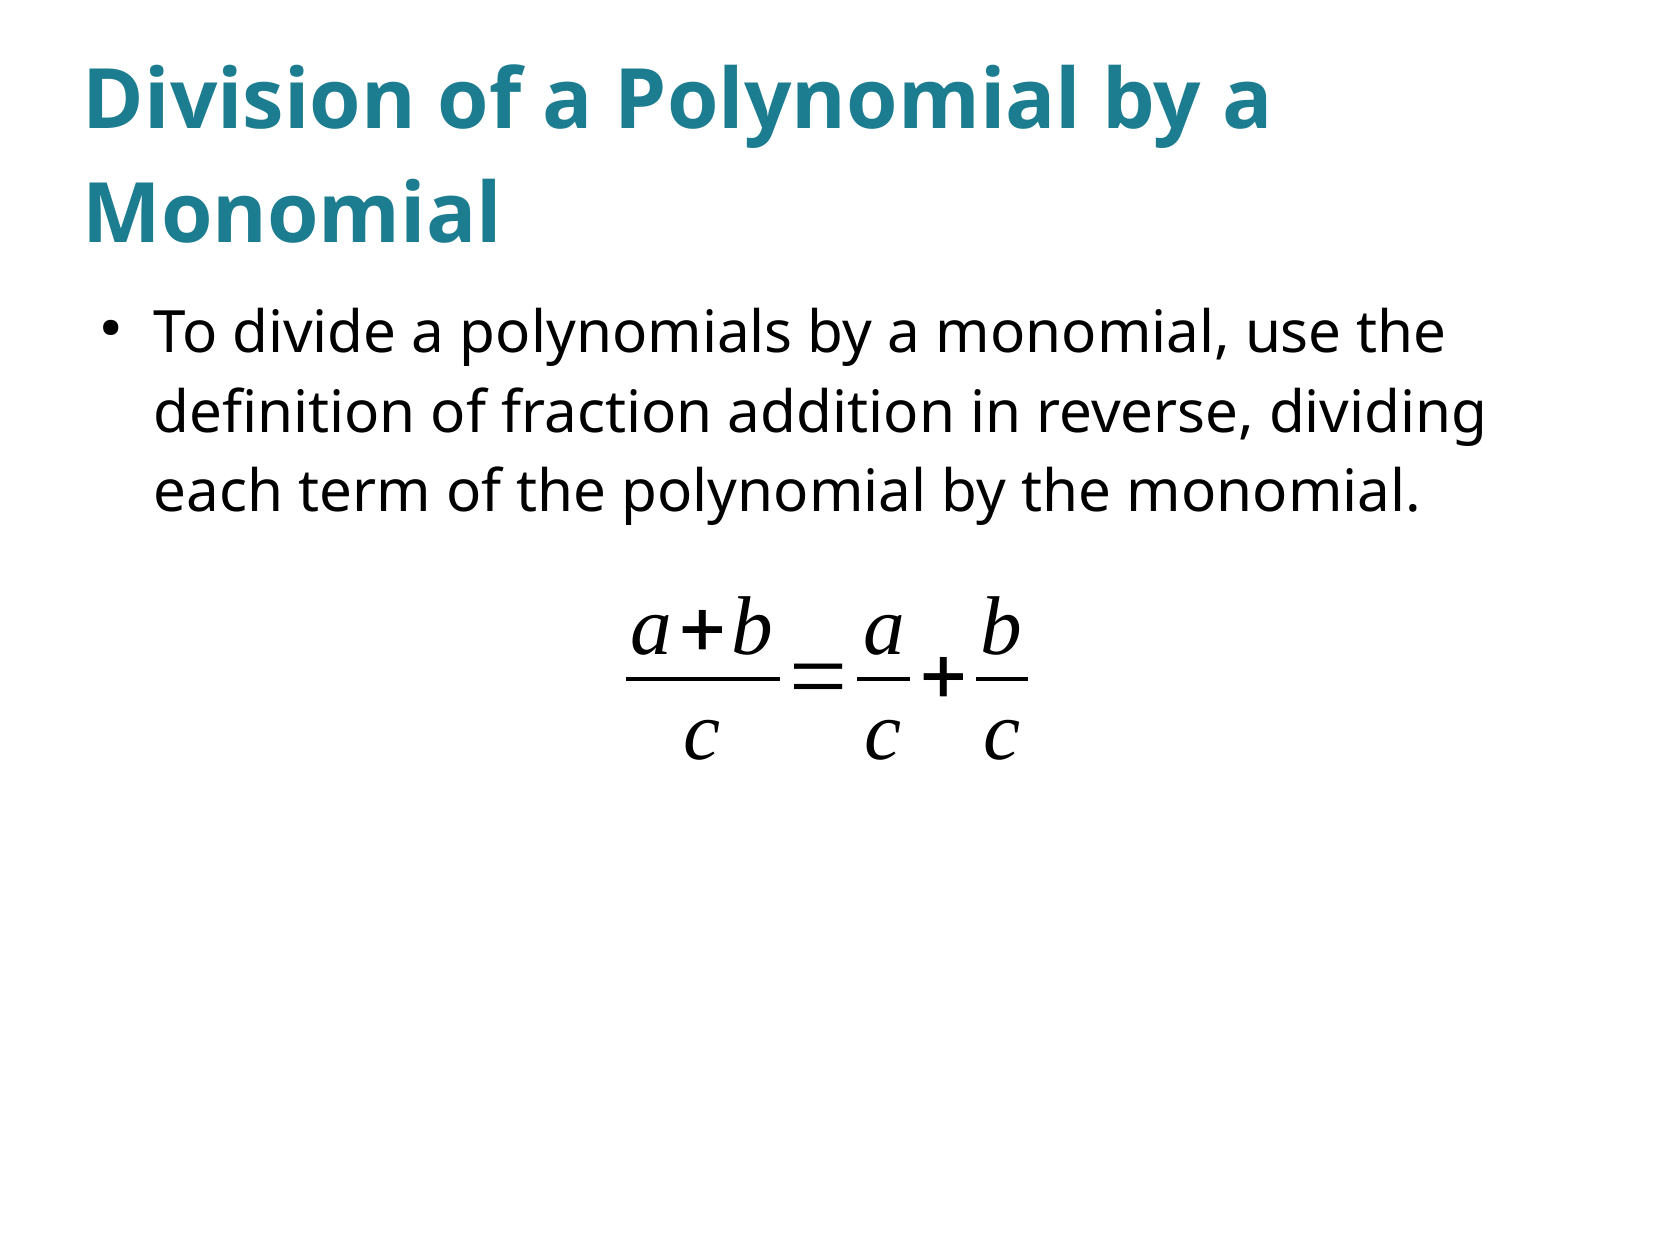

# Division of a Polynomial by a Monomial
To divide a polynomials by a monomial, use the definition of fraction addition in reverse, dividing each term of the polynomial by the monomial.